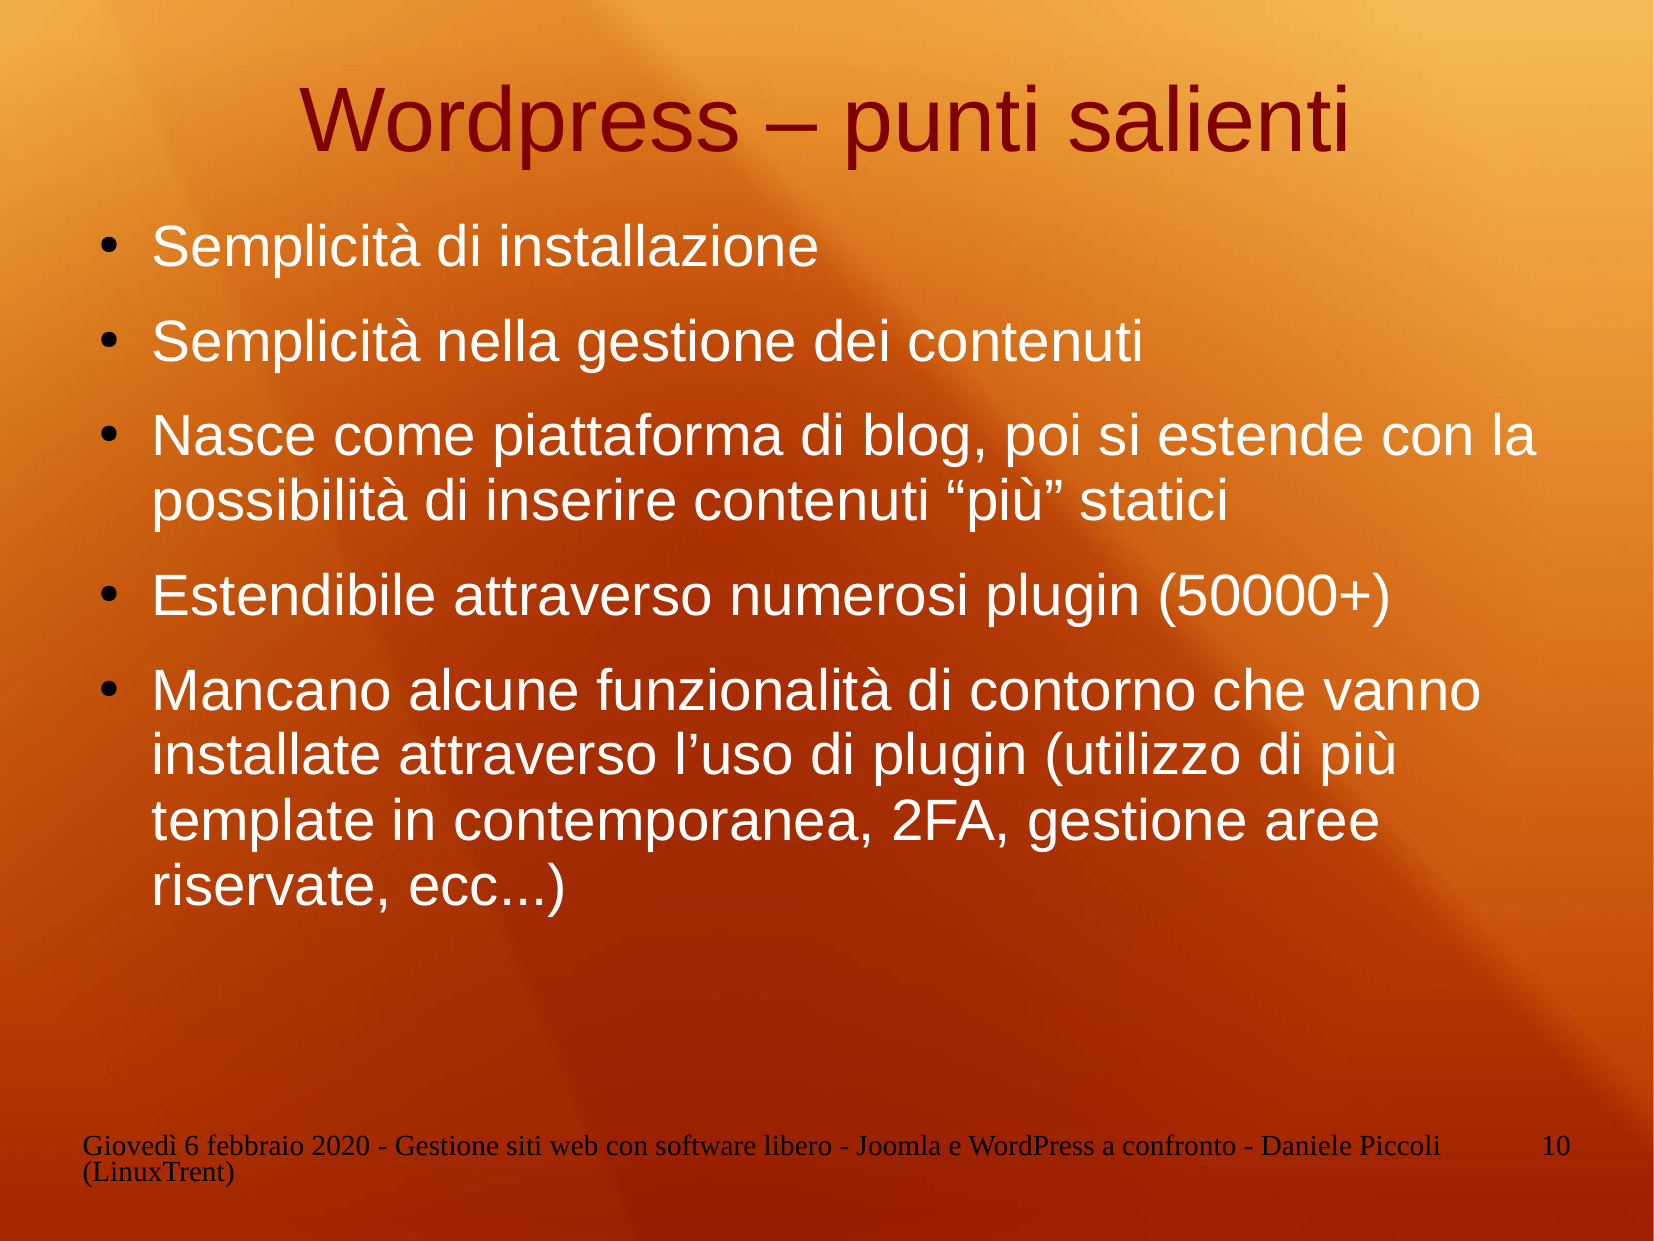

# Wordpress – punti salienti
Semplicità di installazione
Semplicità nella gestione dei contenuti
Nasce come piattaforma di blog, poi si estende con la possibilità di inserire contenuti “più” statici
Estendibile attraverso numerosi plugin (50000+)
Mancano alcune funzionalità di contorno che vanno installate attraverso l’uso di plugin (utilizzo di più template in contemporanea, 2FA, gestione aree riservate, ecc...)
Giovedì 6 febbraio 2020 - Gestione siti web con software libero - Joomla e WordPress a confronto - Daniele Piccoli (LinuxTrent)
10